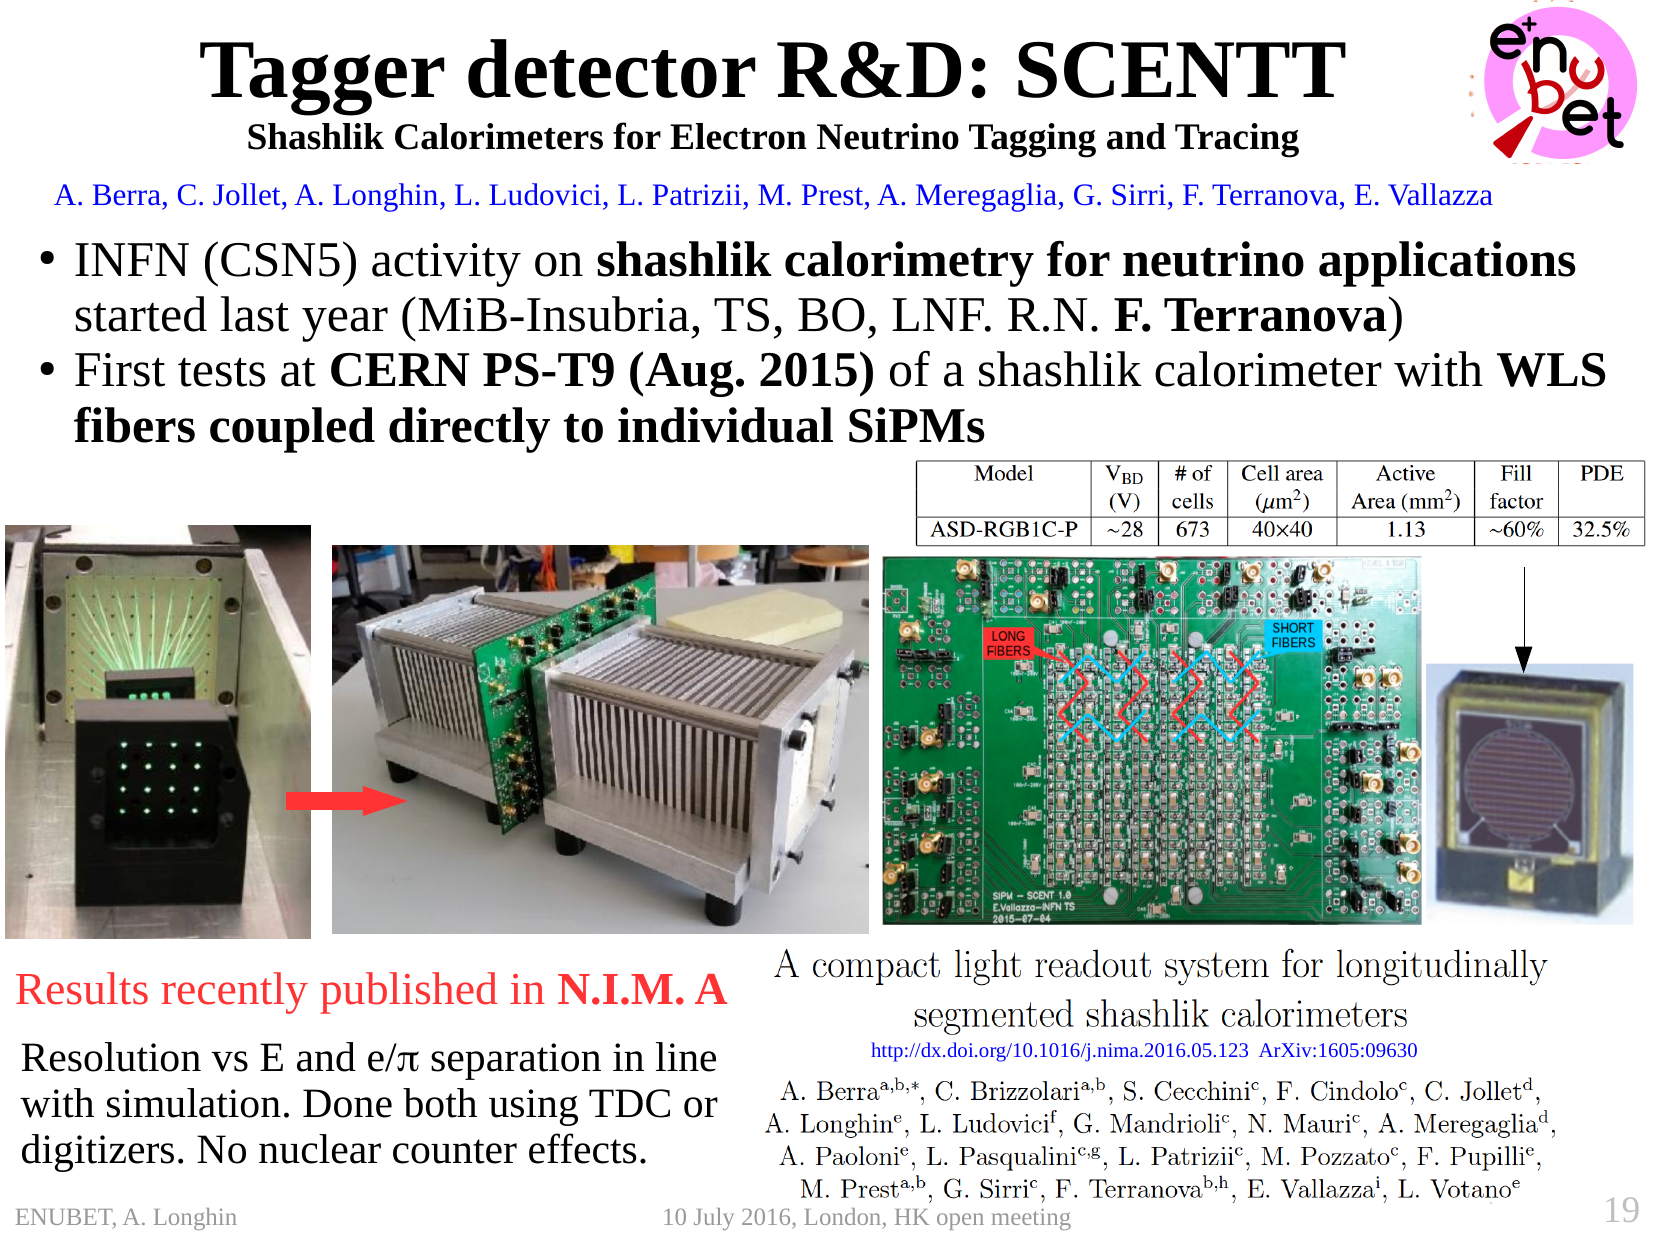

Tagger detector R&D: SCENTT
Shashlik Calorimeters for Electron Neutrino Tagging and Tracing
A. Berra, C. Jollet, A. Longhin, L. Ludovici, L. Patrizii, M. Prest, A. Meregaglia, G. Sirri, F. Terranova, E. Vallazza
INFN (CSN5) activity on shashlik calorimetry for neutrino applications started last year (MiB-Insubria, TS, BO, LNF. R.N. F. Terranova)
First tests at CERN PS-T9 (Aug. 2015) of a shashlik calorimeter with WLS fibers coupled directly to individual SiPMs
Results recently published in N.I.M. A
Resolution vs E and e/p separation in line with simulation. Done both using TDC or digitizers. No nuclear counter effects.
http://dx.doi.org/10.1016/j.nima.2016.05.123 ArXiv:1605:09630